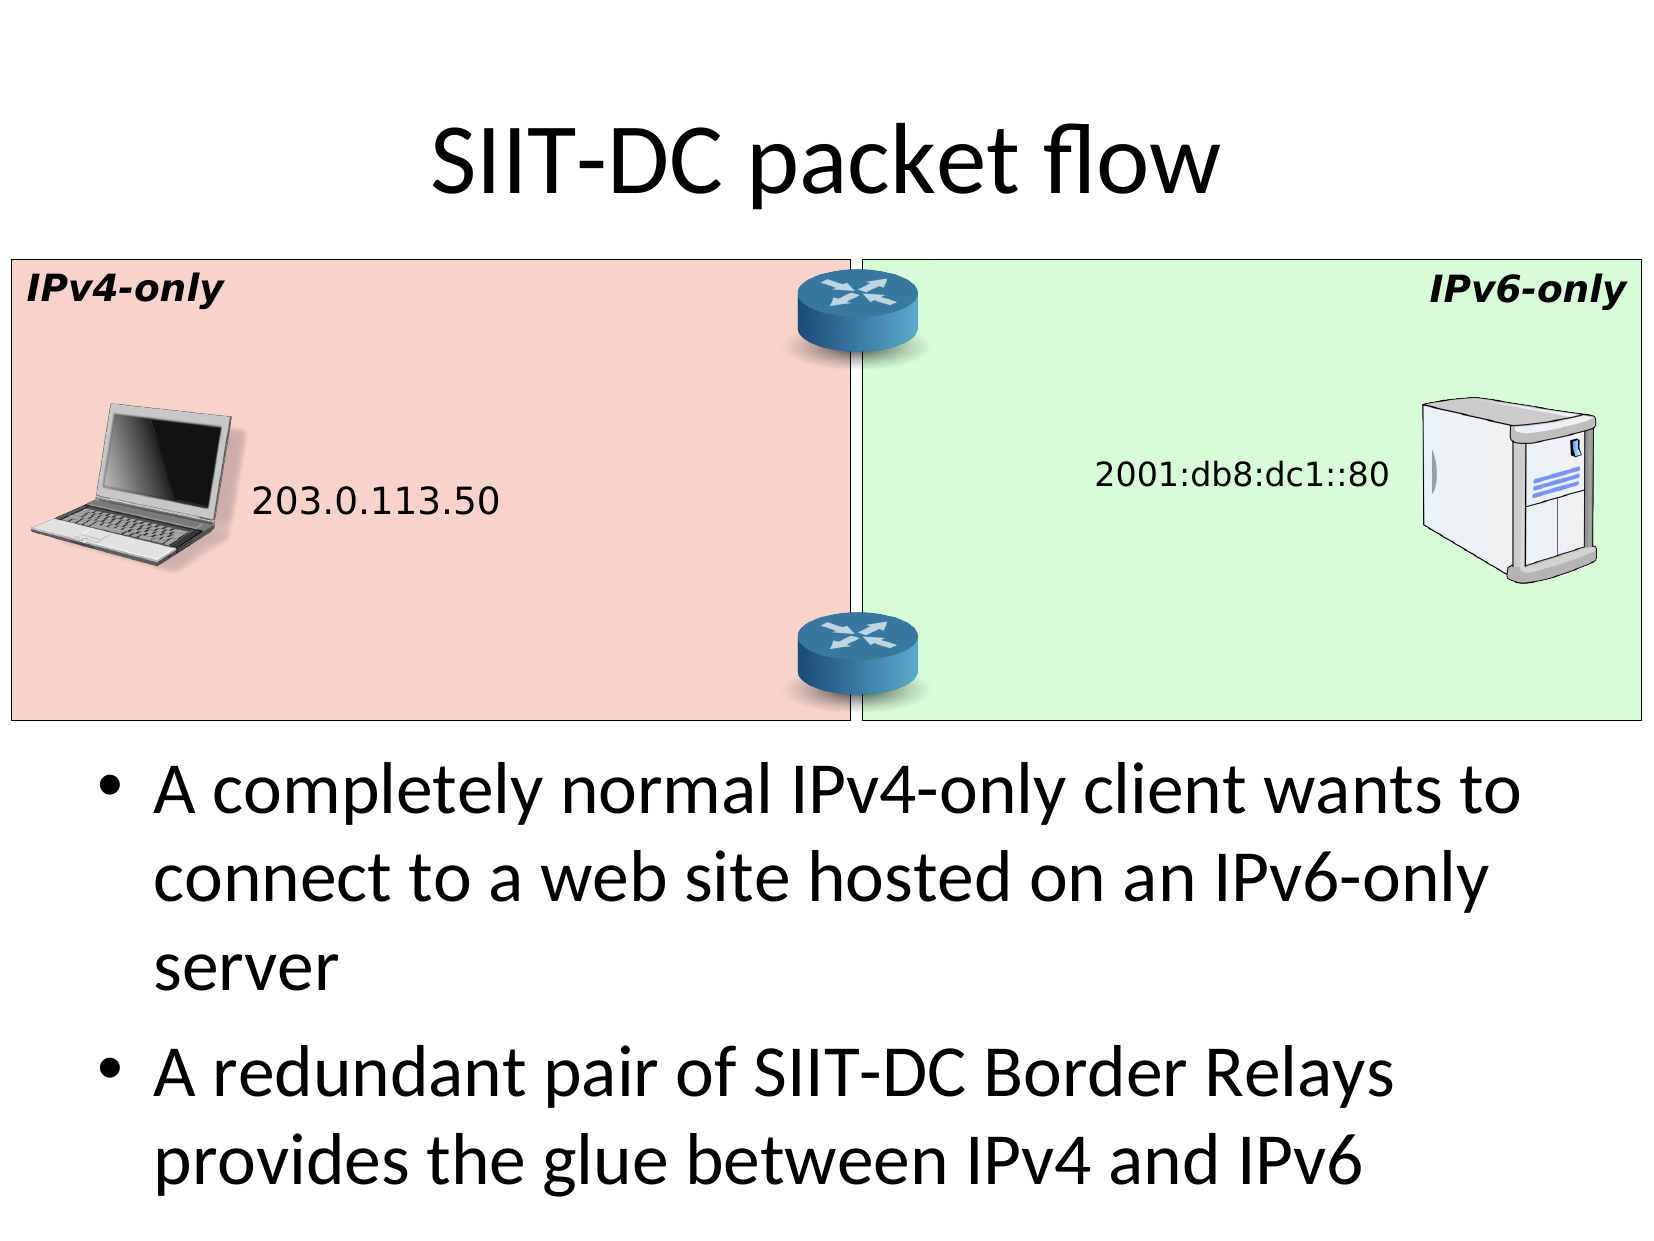

# SIIT-DC packet flow
IPv4-only
IPv6-only
2001:db8:dc1::80
203.0.113.50
A completely normal IPv4-only client wants to connect to a web site hosted on an IPv6-only server
A redundant pair of SIIT-DC Border Relays provides the glue between IPv4 and IPv6